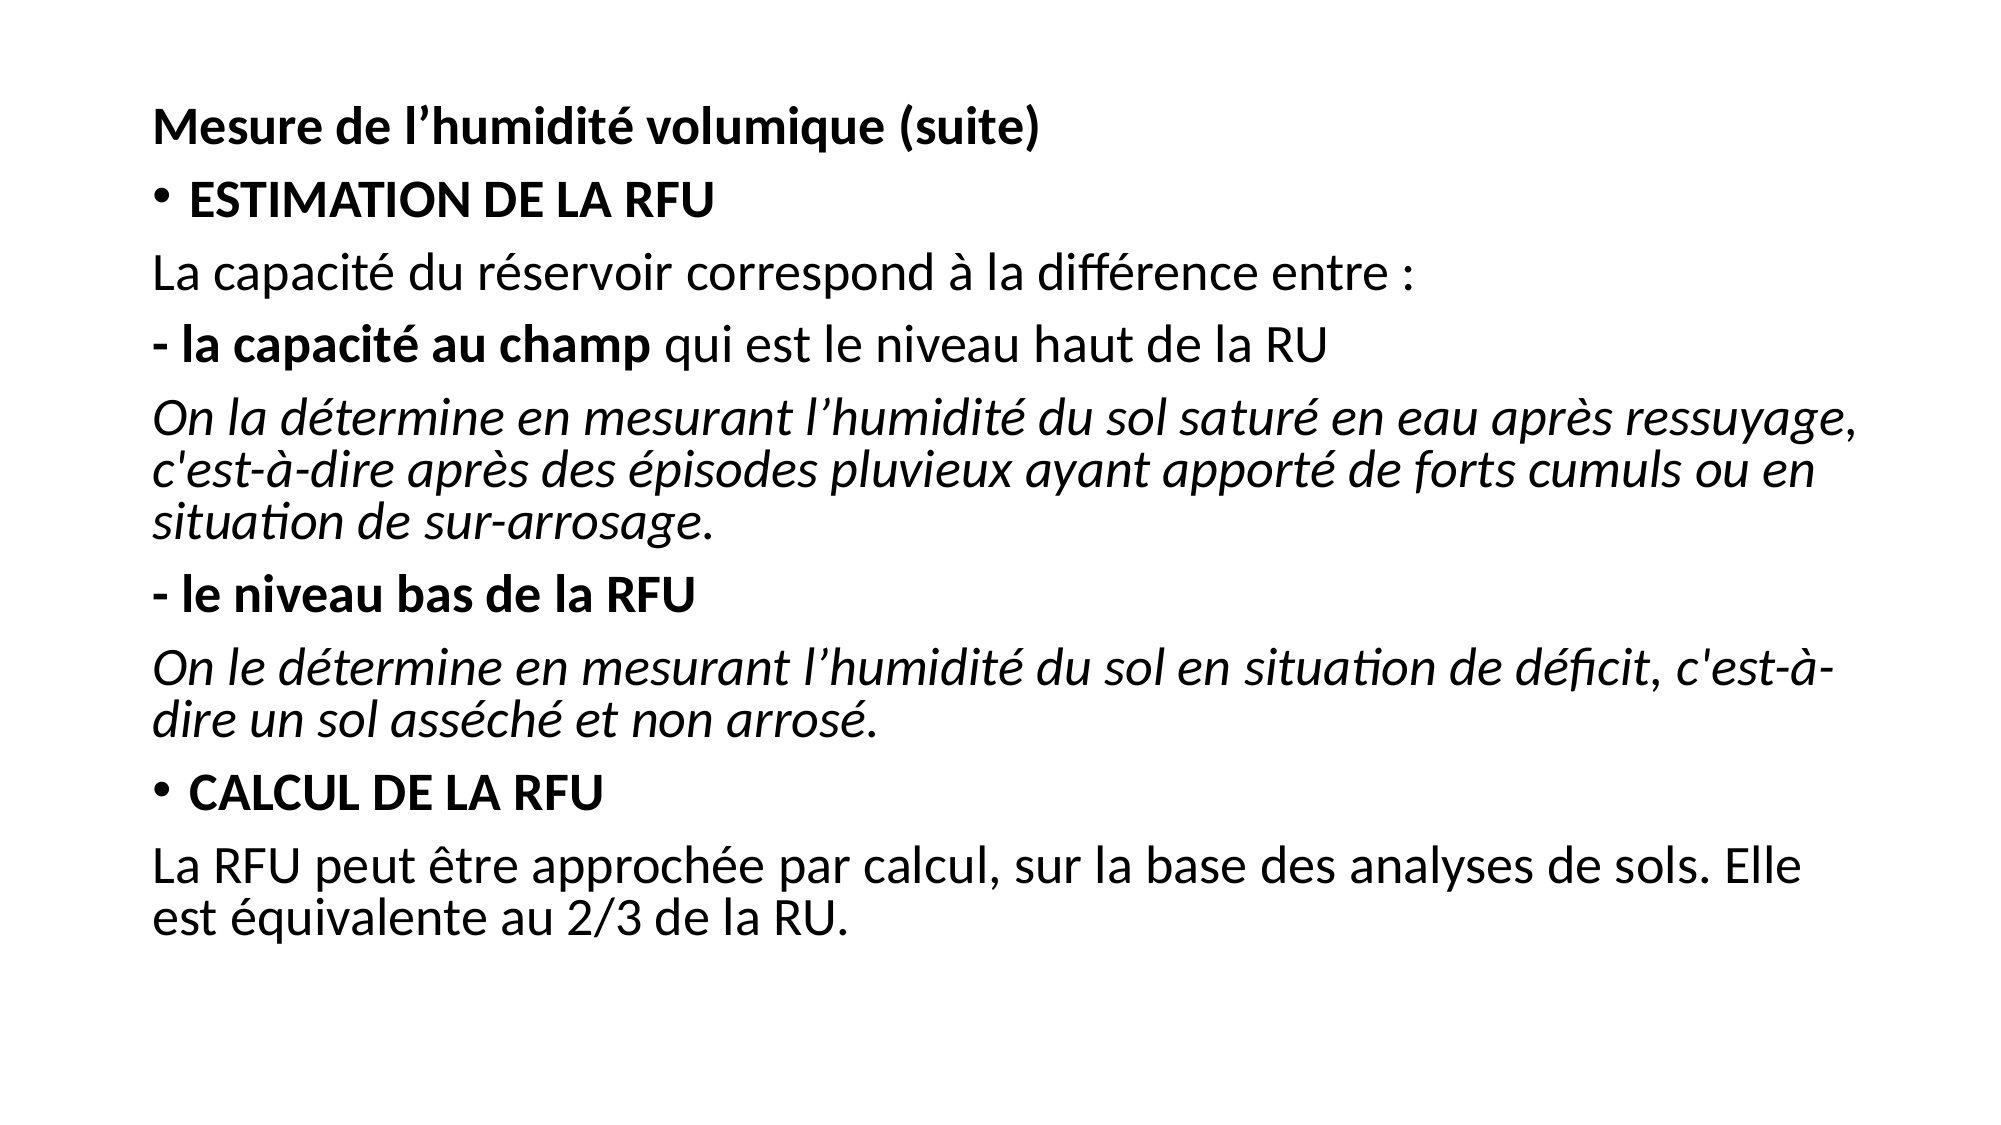

# Mesure de l’humidité volumique (suite)
ESTIMATION DE LA RFU
La capacité du réservoir correspond à la différence entre :
- la capacité au champ qui est le niveau haut de la RU
On la détermine en mesurant l’humidité du sol saturé en eau après ressuyage, c'est-à-dire après des épisodes pluvieux ayant apporté de forts cumuls ou en situation de sur-arrosage.
- le niveau bas de la RFU
On le détermine en mesurant l’humidité du sol en situation de déficit, c'est-à-dire un sol asséché et non arrosé.
CALCUL DE LA RFU
La RFU peut être approchée par calcul, sur la base des analyses de sols. Elle est équivalente au 2/3 de la RU.